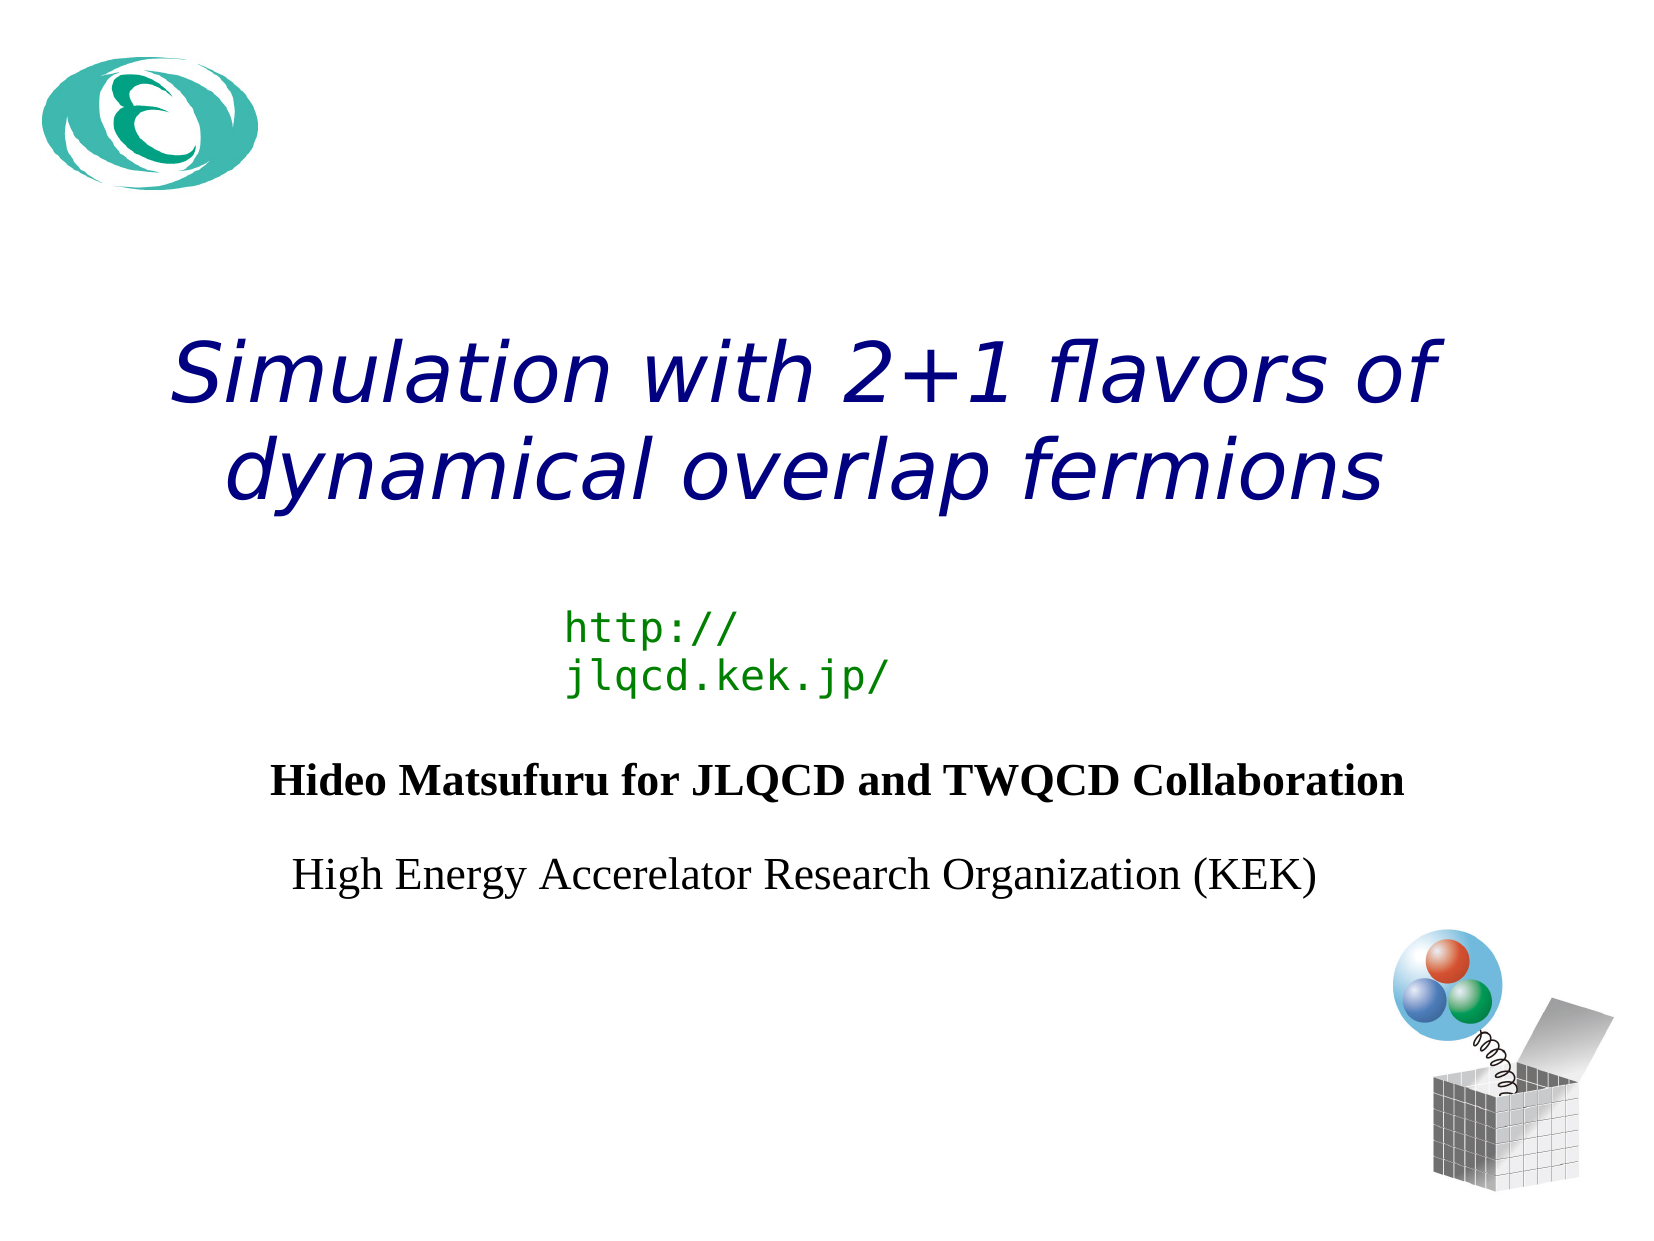

Simulation with 2+1 flavors of
 dynamical overlap fermions
http://jlqcd.kek.jp/
Hideo Matsufuru for JLQCD and TWQCD Collaboration
High Energy Accerelator Research Organization (KEK)